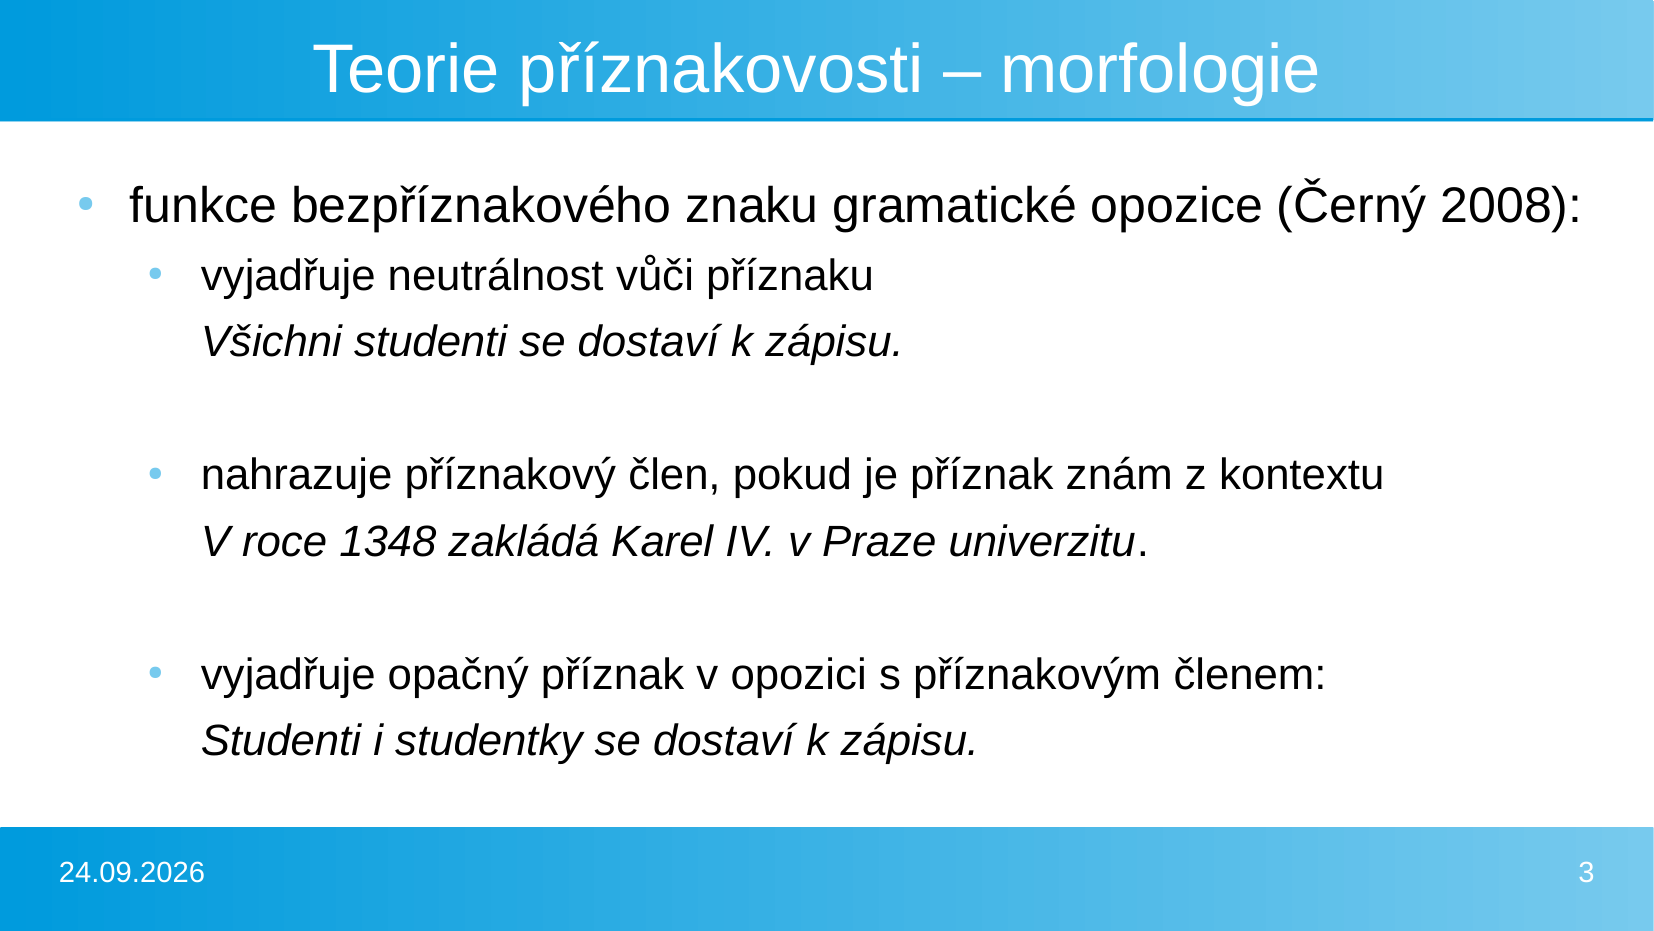

# Teorie příznakovosti – morfologie
funkce bezpříznakového znaku gramatické opozice (Černý 2008):
vyjadřuje neutrálnost vůči příznaku
Všichni studenti se dostaví k zápisu.
nahrazuje příznakový člen, pokud je příznak znám z kontextu
V roce 1348 zakládá Karel IV. v Praze univerzitu.
vyjadřuje opačný příznak v opozici s příznakovým členem:
Studenti i studentky se dostaví k zápisu.
3